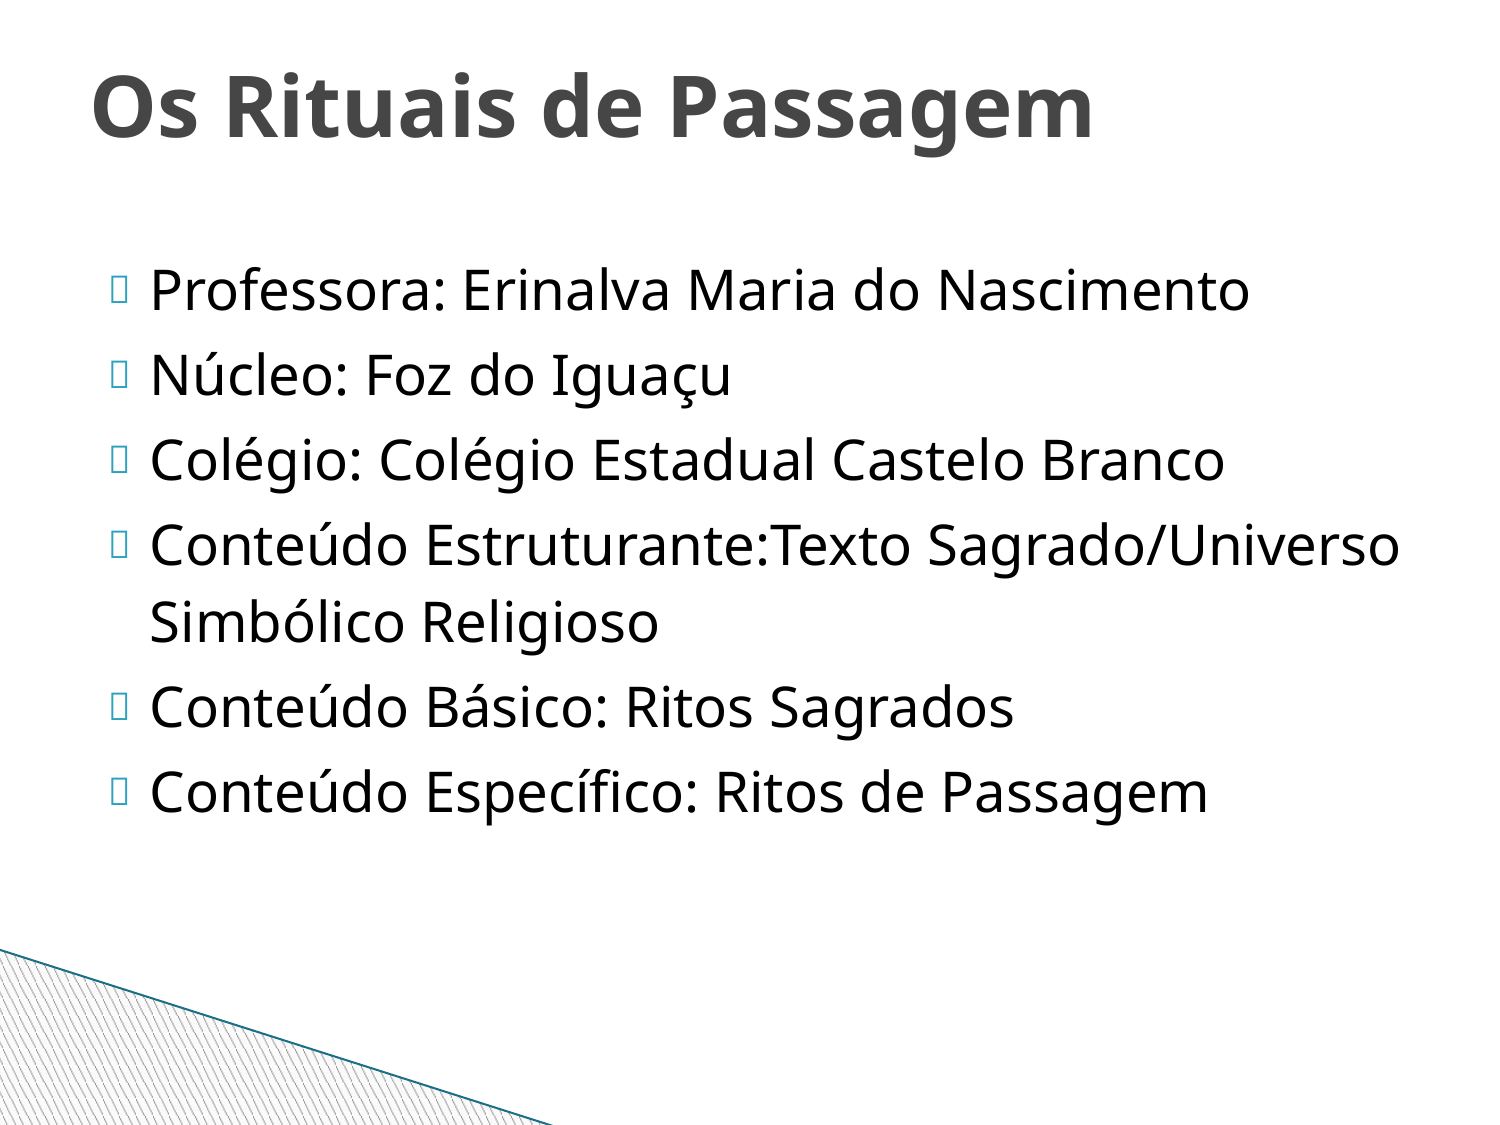

Os Rituais de Passagem
# Professora: Erinalva Maria do Nascimento
Núcleo: Foz do Iguaçu
Colégio: Colégio Estadual Castelo Branco
Conteúdo Estruturante:Texto Sagrado/Universo Simbólico Religioso
Conteúdo Básico: Ritos Sagrados
Conteúdo Específico: Ritos de Passagem